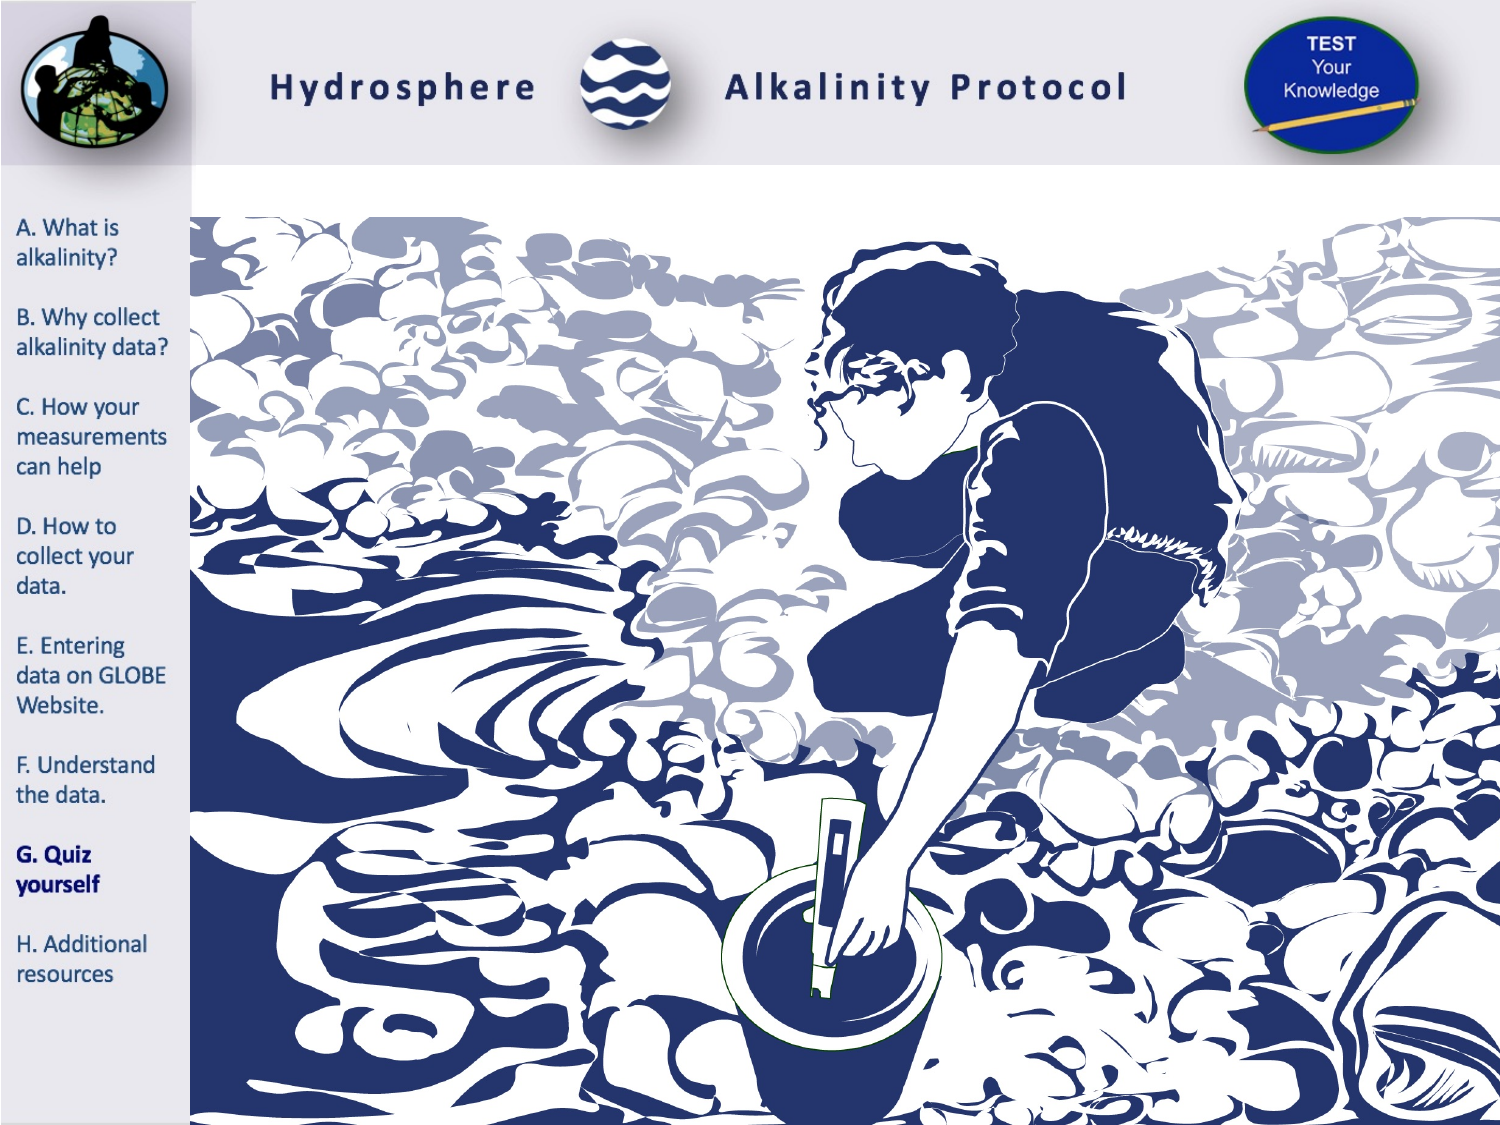

# Are you ready to take the quiz?
You have now completed the slide set. If you are ready to take the quiz, sign on and take the quiz corresponding to Alkalinity Protocol.
You can also review the slide stack, post questions on the discussion board, or look at the FAQs on the next page.
When you pass the quiz, you are ready to take Alkalinity Protocol measurements!